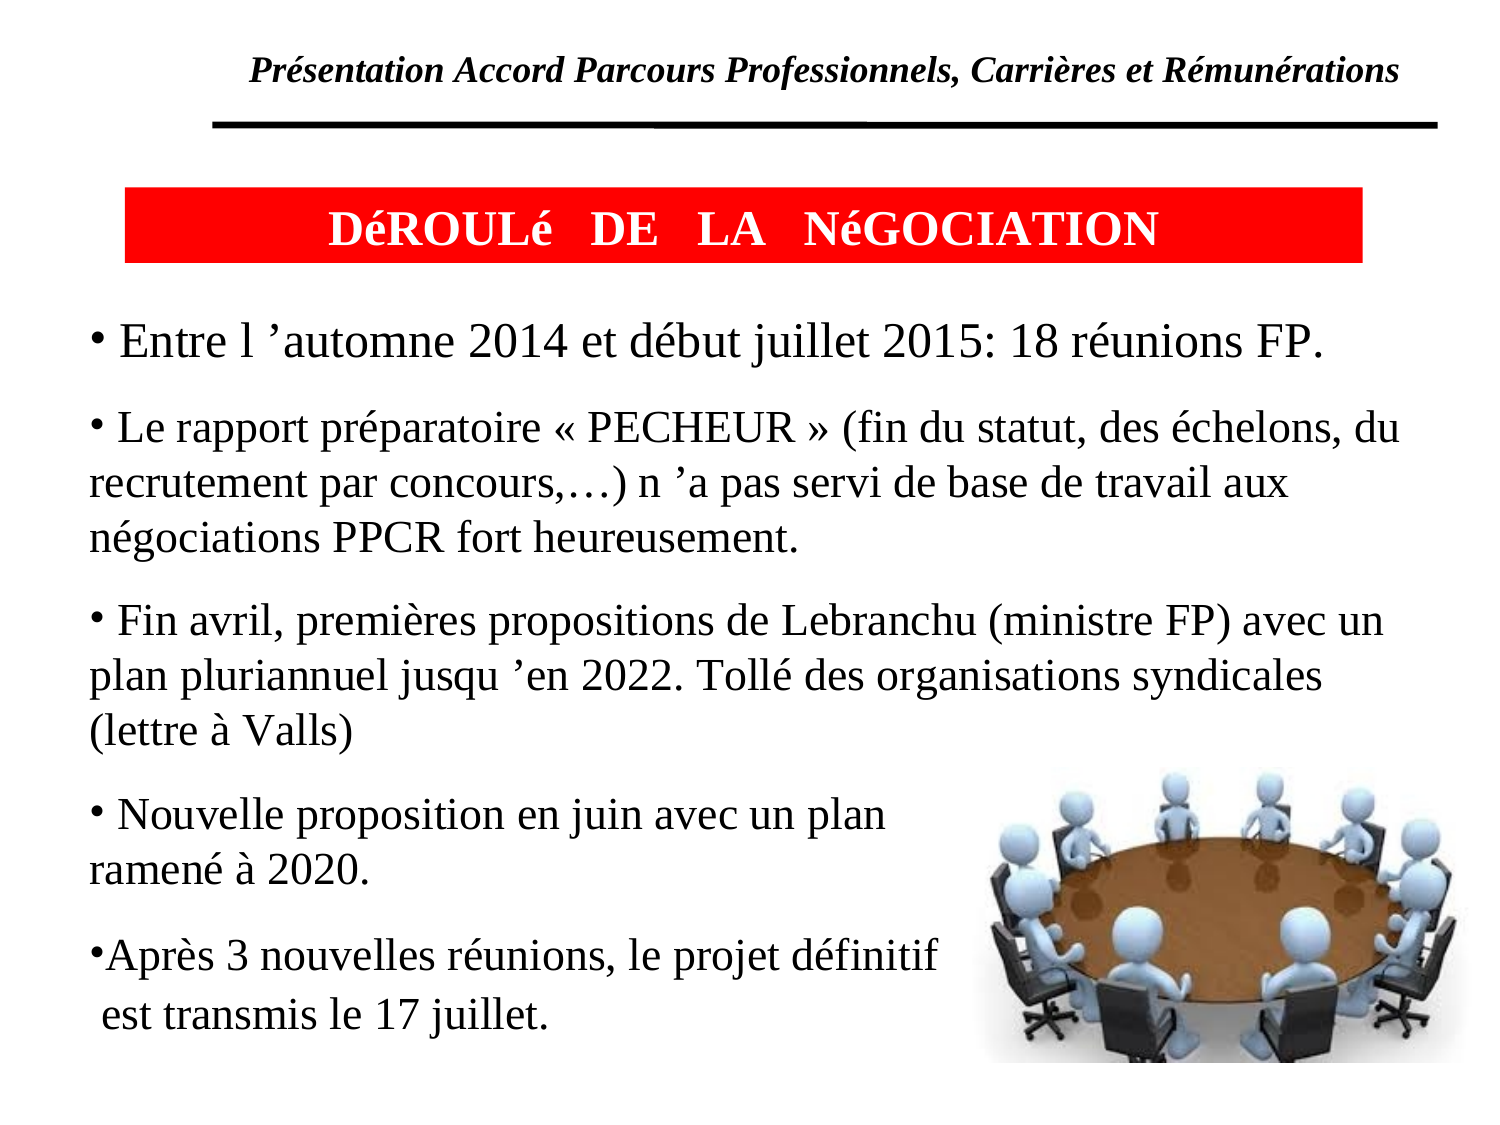

Présentation Accord Parcours Professionnels, Carrières et Rémunérations
DéROULé DE LA NéGOCIATION
 Entre l ’automne 2014 et début juillet 2015: 18 réunions FP.
 Le rapport préparatoire « PECHEUR » (fin du statut, des échelons, du recrutement par concours,…) n ’a pas servi de base de travail aux négociations PPCR fort heureusement.
 Fin avril, premières propositions de Lebranchu (ministre FP) avec un plan pluriannuel jusqu ’en 2022. Tollé des organisations syndicales (lettre à Valls)
 Nouvelle proposition en juin avec un plan
ramené à 2020.
Après 3 nouvelles réunions, le projet définitif
 est transmis le 17 juillet.